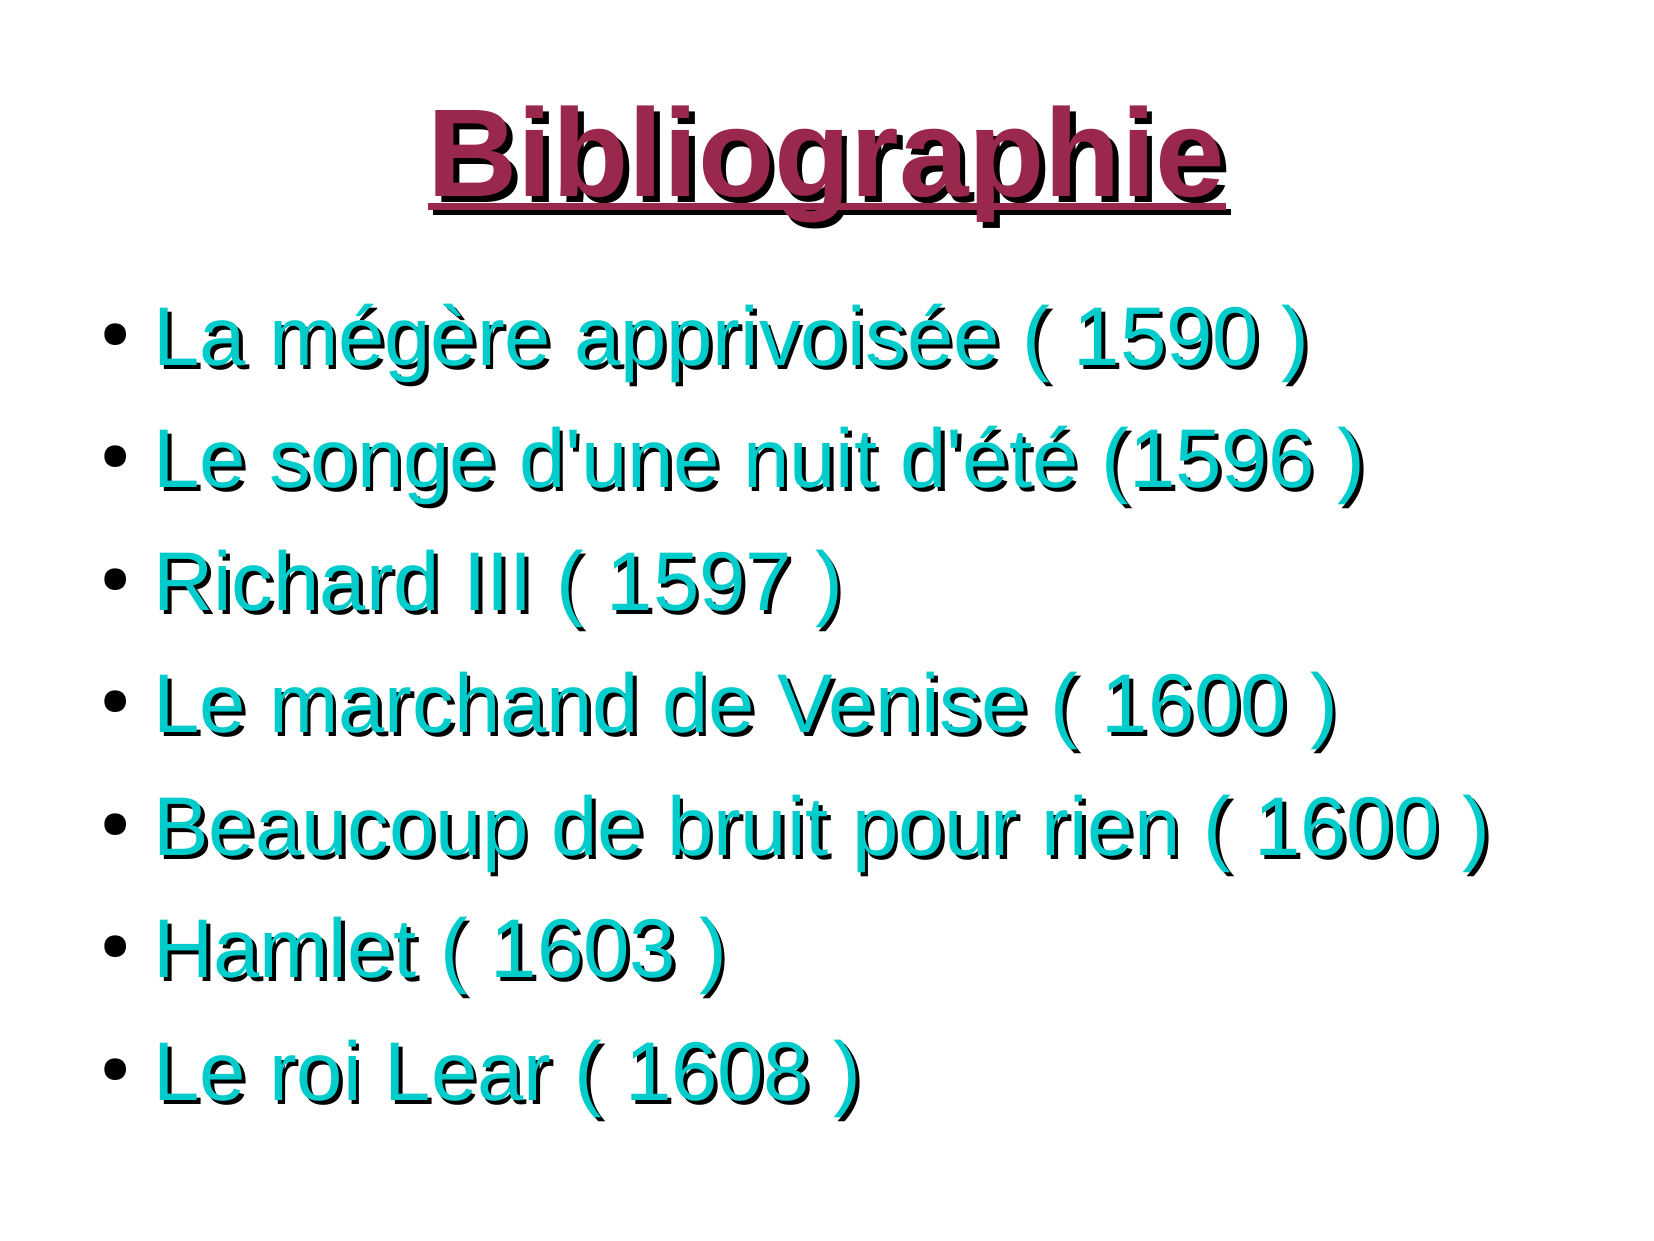

# Bibliographie
La mégère apprivoisée ( 1590 )
Le songe d'une nuit d'été (1596 )
Richard III ( 1597 )
Le marchand de Venise ( 1600 )
Beaucoup de bruit pour rien ( 1600 )
Hamlet ( 1603 )
Le roi Lear ( 1608 )